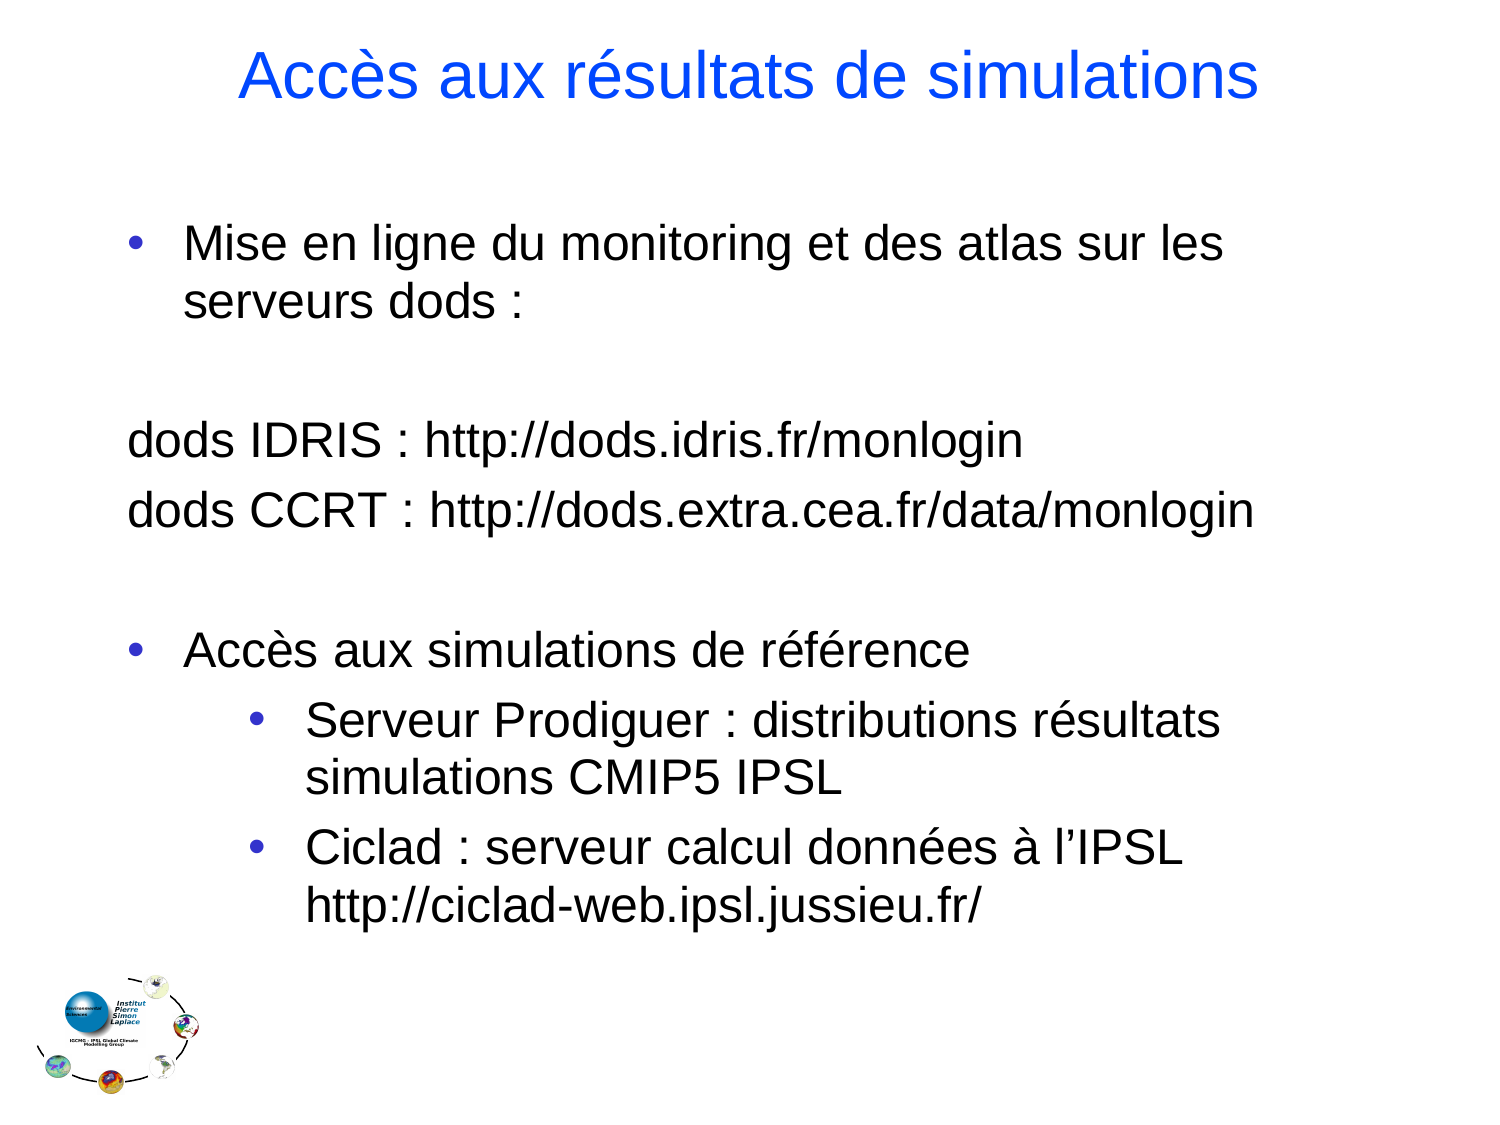

Accès aux résultats de simulations
Mise en ligne du monitoring et des atlas sur les serveurs dods :
dods IDRIS : http://dods.idris.fr/monlogin
dods CCRT : http://dods.extra.cea.fr/data/monlogin
Accès aux simulations de référence
Serveur Prodiguer : distributions résultats simulations CMIP5 IPSL
Ciclad : serveur calcul données à l’IPSL
http://ciclad-web.ipsl.jussieu.fr/